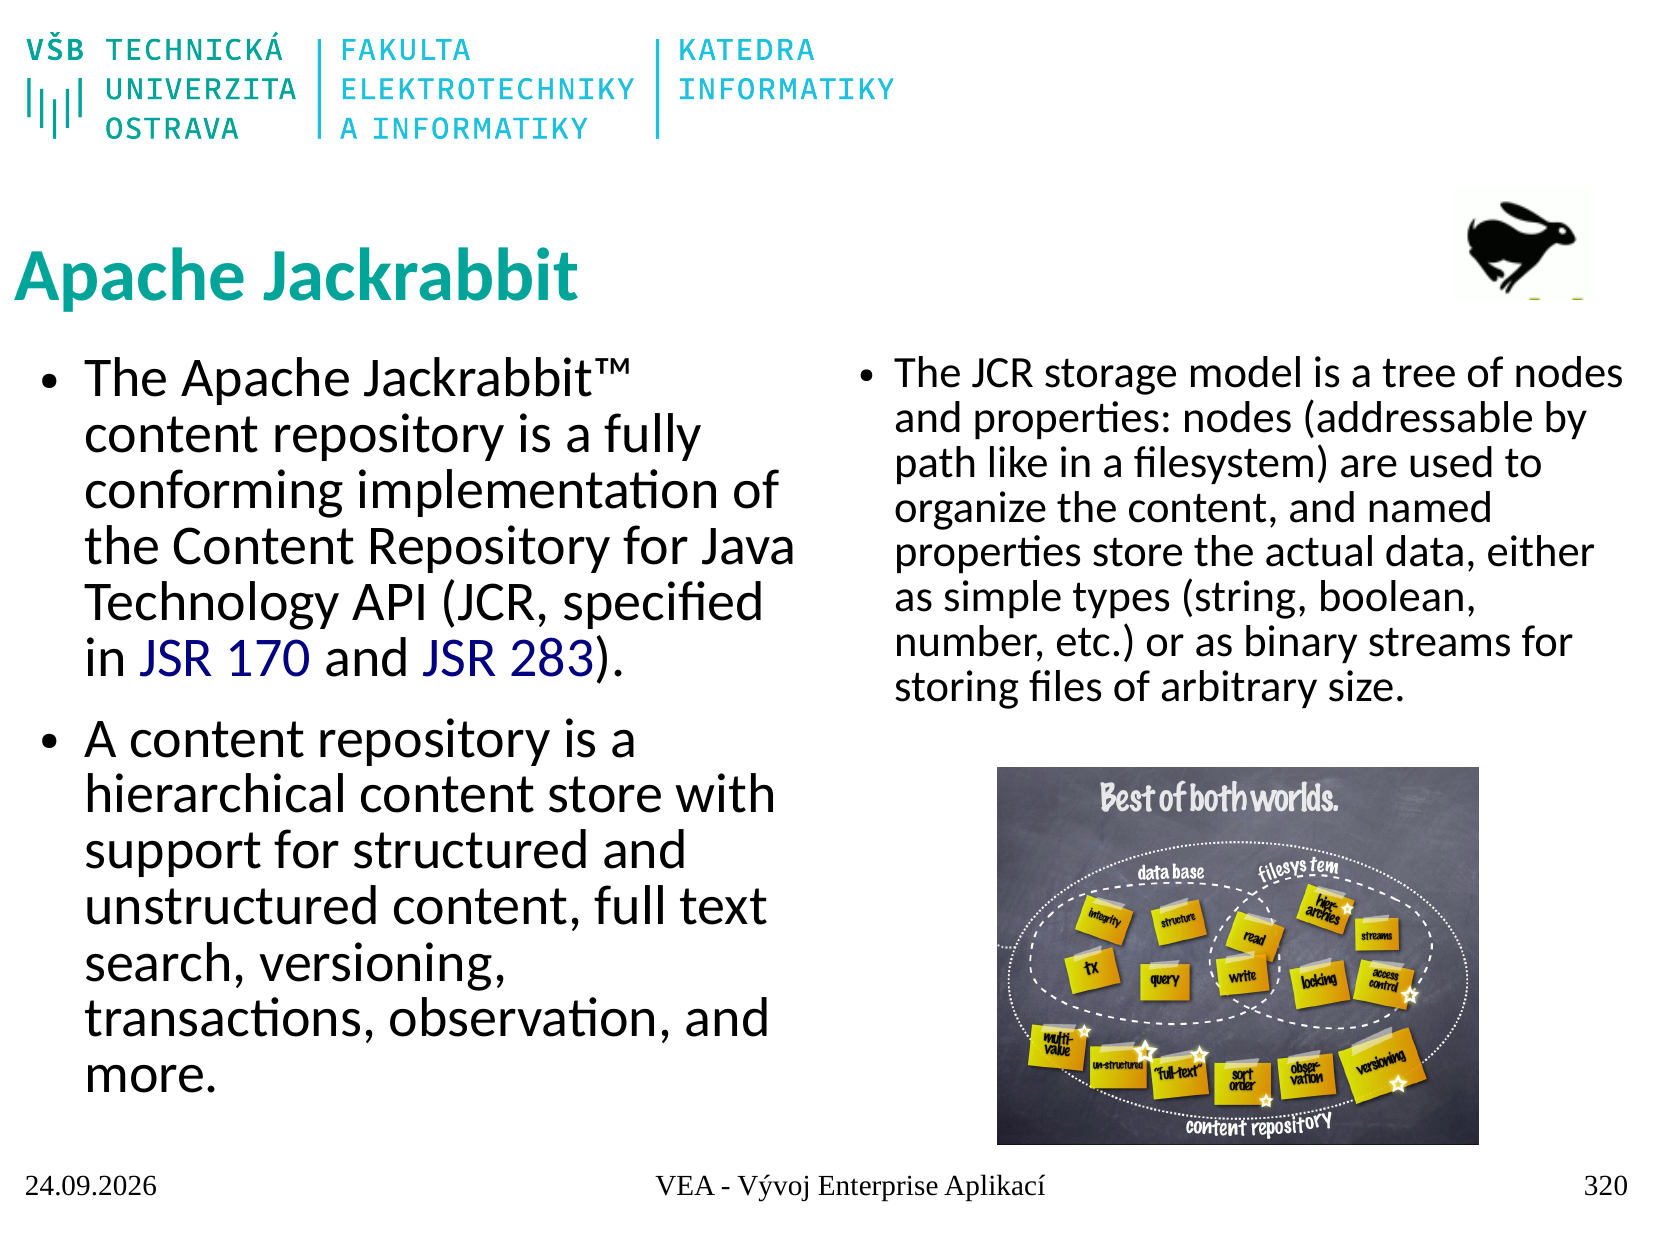

# Apache Jackrabbit
The Apache Jackrabbit™ content repository is a fully conforming implementation of the Content Repository for Java Technology API (JCR, specified in JSR 170 and JSR 283).
A content repository is a hierarchical content store with support for structured and unstructured content, full text search, versioning, transactions, observation, and more.
The JCR storage model is a tree of nodes and properties: nodes (addressable by path like in a filesystem) are used to organize the content, and named properties store the actual data, either as simple types (string, boolean, number, etc.) or as binary streams for storing files of arbitrary size.
VEA - Vývoj Enterprise Aplikací
320